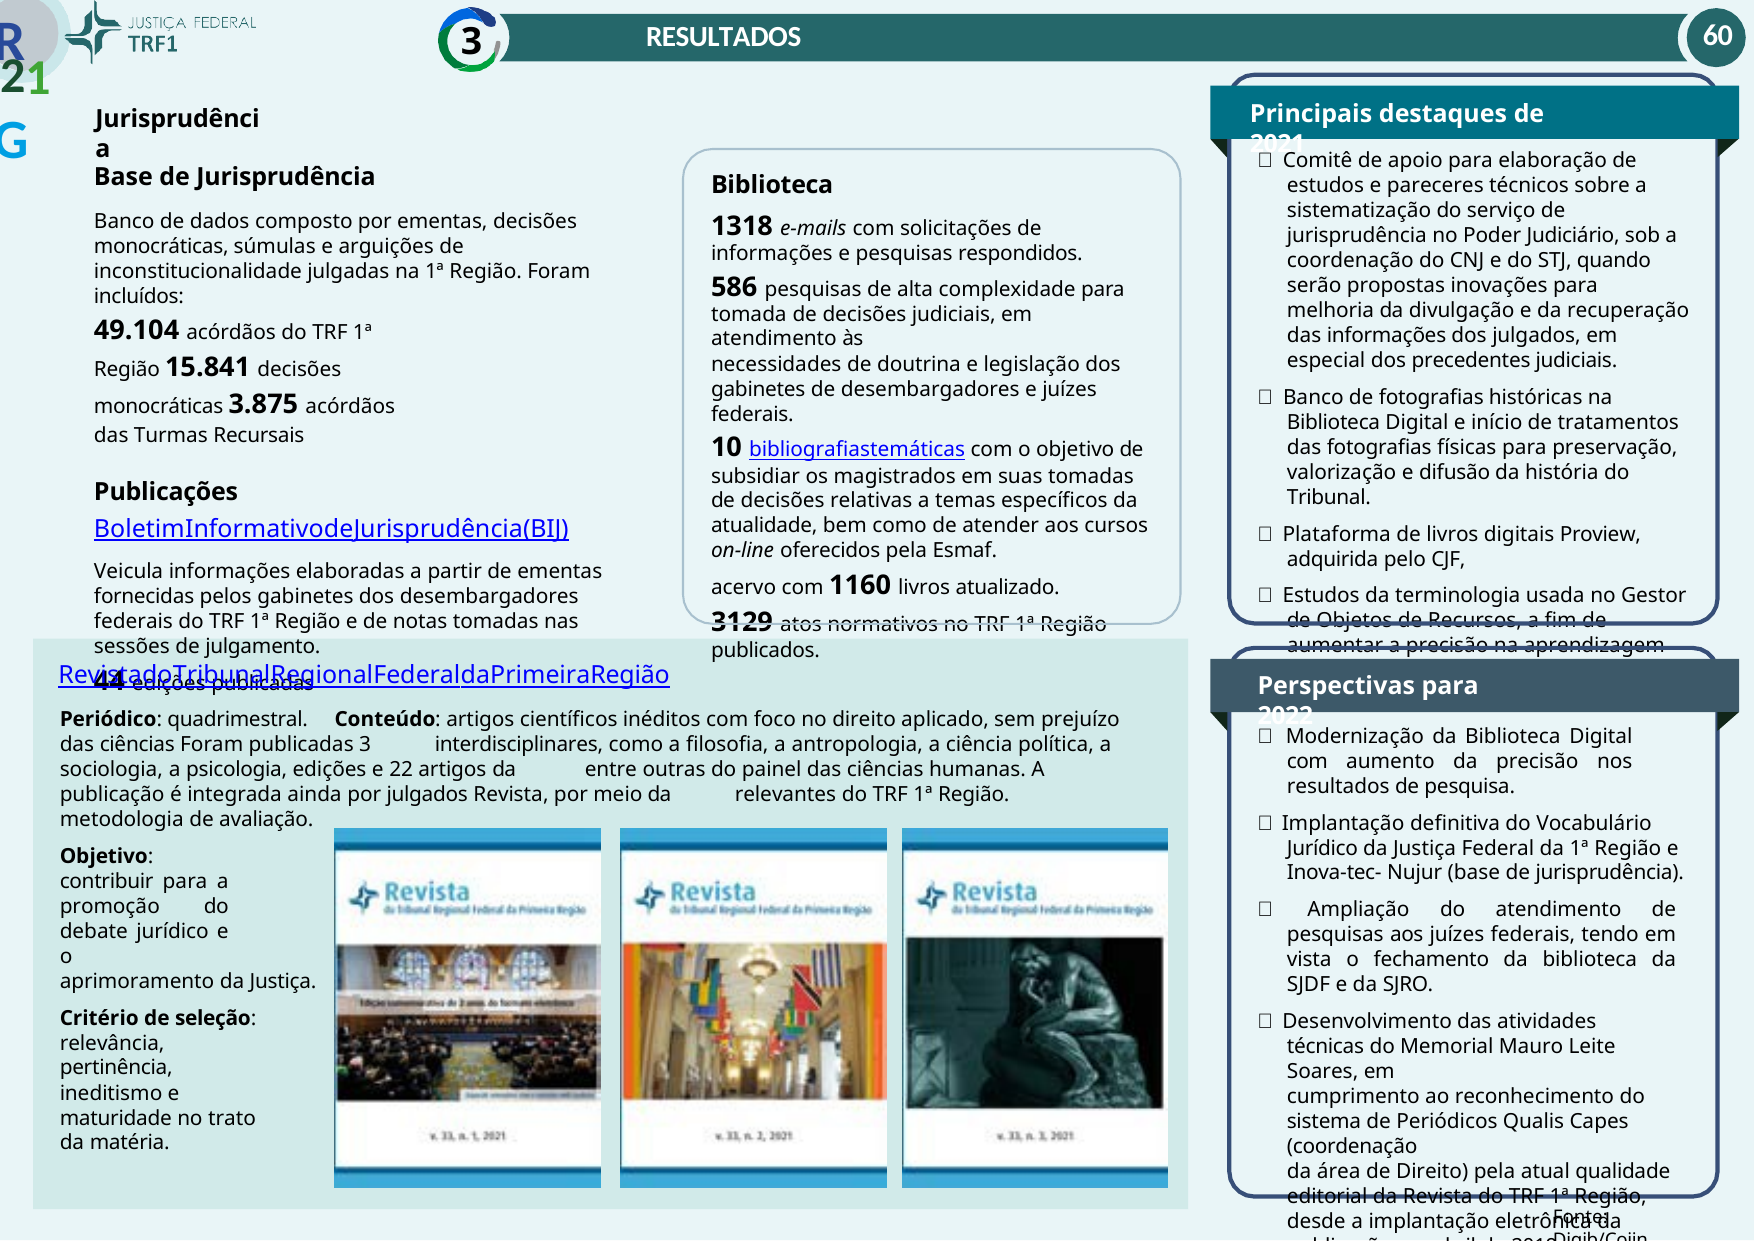

RG
60
3
21
RESULTADOS
Principais destaques de 2021
Jurisprudência
 Comitê de apoio para elaboração de estudos e pareceres técnicos sobre a sistematização do serviço de jurisprudência no Poder Judiciário, sob a coordenação do CNJ e do STJ, quando serão propostas inovações para melhoria da divulgação e da recuperação das informações dos julgados, em especial dos precedentes judiciais.
 Banco de fotografias históricas na Biblioteca Digital e início de tratamentos das fotografias físicas para preservação, valorização e difusão da história do Tribunal.
 Plataforma de livros digitais Proview, adquirida pelo CJF,
 Estudos da terminologia usada no Gestor de Objetos de Recursos, a fim de aumentar a precisão na aprendizagem de máquina no Alei.
Biblioteca
1318 e-mails com solicitações de informações e pesquisas respondidos.
586 pesquisas de alta complexidade para tomada de decisões judiciais, em atendimento às
necessidades de doutrina e legislação dos gabinetes de desembargadores e juízes federais.
10 bibliografiastemáticas com o objetivo de subsidiar os magistrados em suas tomadas de decisões relativas a temas específicos da atualidade, bem como de atender aos cursos on-line oferecidos pela Esmaf.
acervo com 1160 livros atualizado.
3129 atos normativos no TRF 1ª Região publicados.
Base de Jurisprudência
Banco de dados composto por ementas, decisões monocráticas, súmulas e arguições de inconstitucionalidade julgadas na 1ª Região. Foram incluídos:
49.104 acórdãos do TRF 1ª Região 15.841 decisões monocráticas 3.875 acórdãos das Turmas Recursais
Publicações
BoletimInformativodeJurisprudência(BIJ)
Veicula informações elaboradas a partir de ementas fornecidas pelos gabinetes dos desembargadores federais do TRF 1ª Região e de notas tomadas nas sessões de julgamento.
44 edições publicadas
RevistadoTribunalRegionalFederaldaPrimeiraRegião
Periódico: quadrimestral.	Conteúdo: artigos científicos inéditos com foco no direito aplicado, sem prejuízo das ciências Foram publicadas 3	interdisciplinares, como a filosofia, a antropologia, a ciência política, a sociologia, a psicologia, edições e 22 artigos da	entre outras do painel das ciências humanas. A publicação é integrada ainda por julgados Revista, por meio da	relevantes do TRF 1ª Região.
metodologia de avaliação.
Objetivo: contribuir para a promoção do debate jurídico e o
aprimoramento da Justiça.
Critério de seleção: relevância, pertinência, ineditismo e maturidade no trato da matéria.
Perspectivas para 2022
 Modernização da Biblioteca Digital com aumento da precisão nos resultados de pesquisa.
 Implantação definitiva do Vocabulário Jurídico da Justiça Federal da 1ª Região e Inova-tec- Nujur (base de jurisprudência).
 Ampliação do atendimento de pesquisas aos juízes federais, tendo em vista o fechamento da biblioteca da SJDF e da SJRO.
 Desenvolvimento das atividades técnicas do Memorial Mauro Leite Soares, em
cumprimento ao reconhecimento do sistema de Periódicos Qualis Capes (coordenação
da área de Direito) pela atual qualidade editorial da Revista do TRF 1ª Região, desde a implantação eletrônica da publicação em abril de 2019.
Fonte: Digib/Cojin